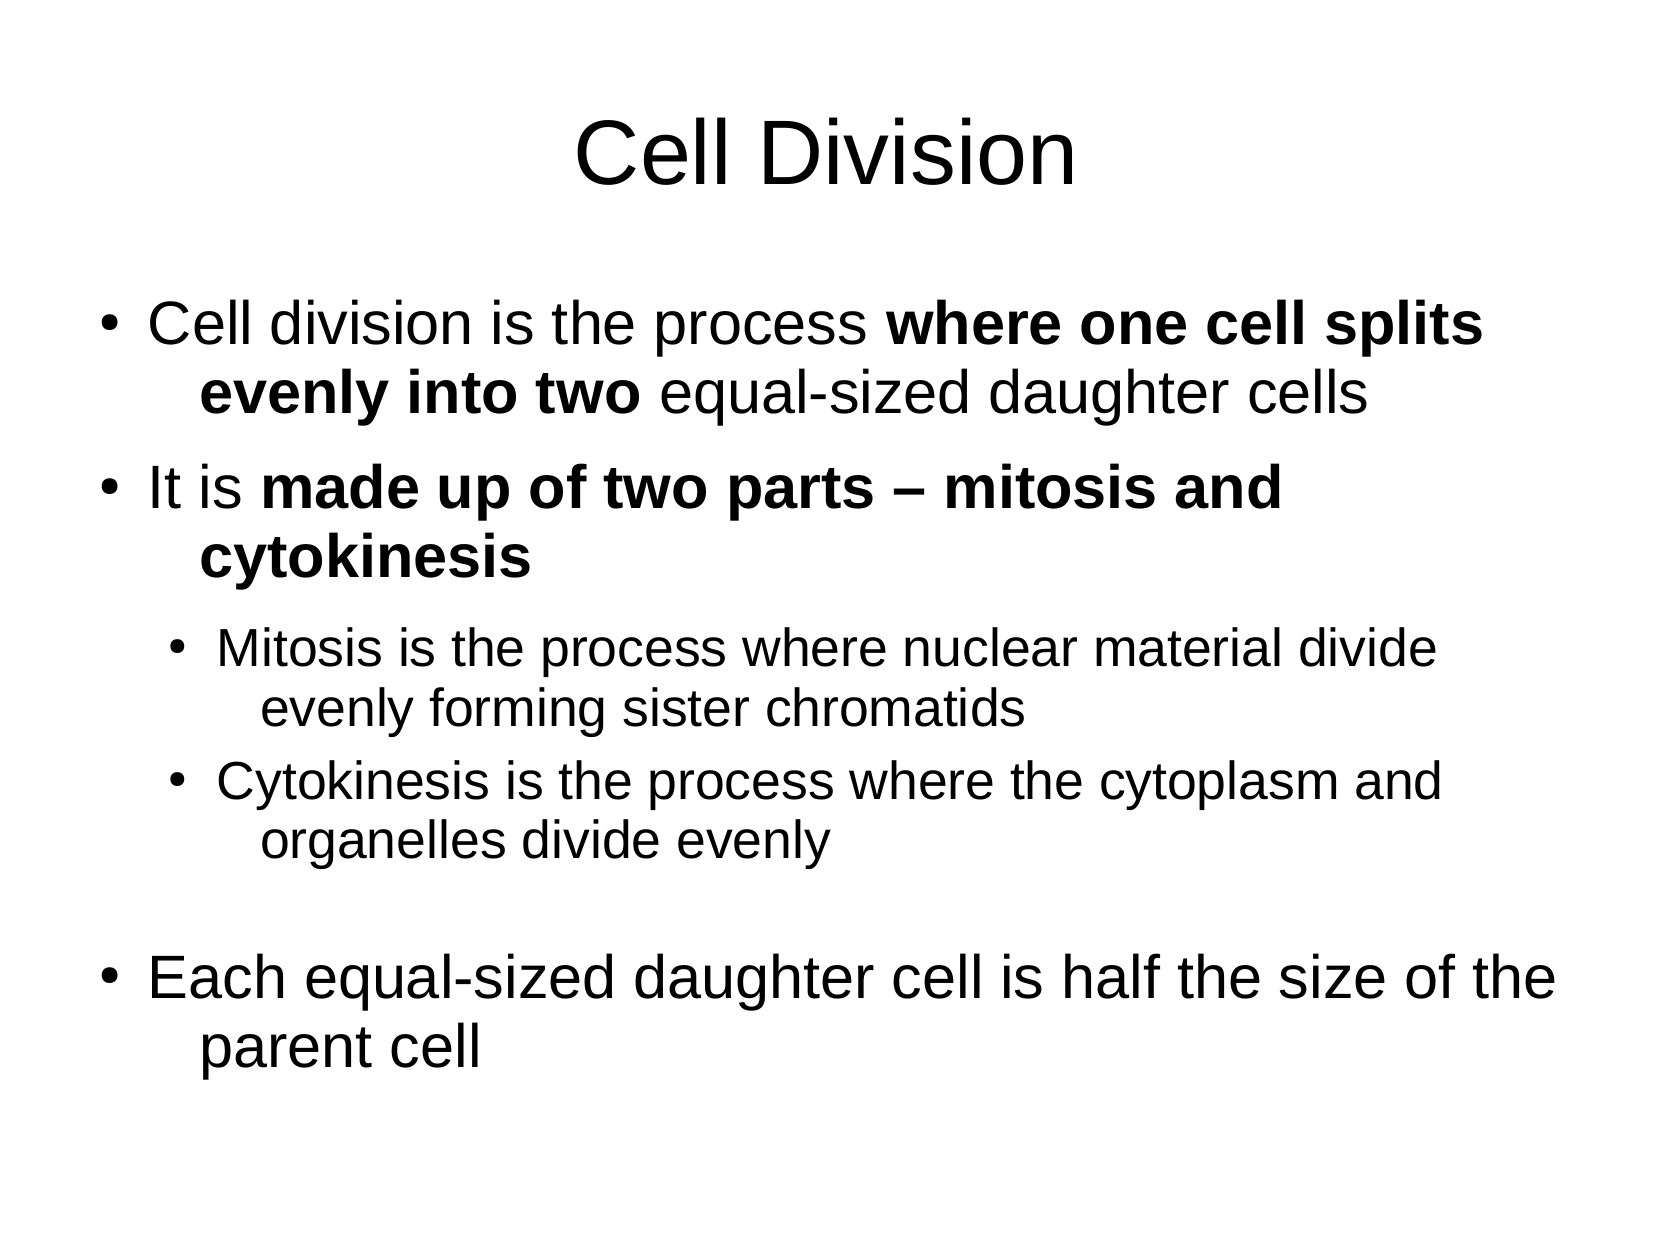

# Cell Division
Cell division is the process where one cell splits evenly into two equal-sized daughter cells
It is made up of two parts – mitosis and cytokinesis
Mitosis is the process where nuclear material divide evenly forming sister chromatids
Cytokinesis is the process where the cytoplasm and organelles divide evenly
Each equal-sized daughter cell is half the size of the parent cell